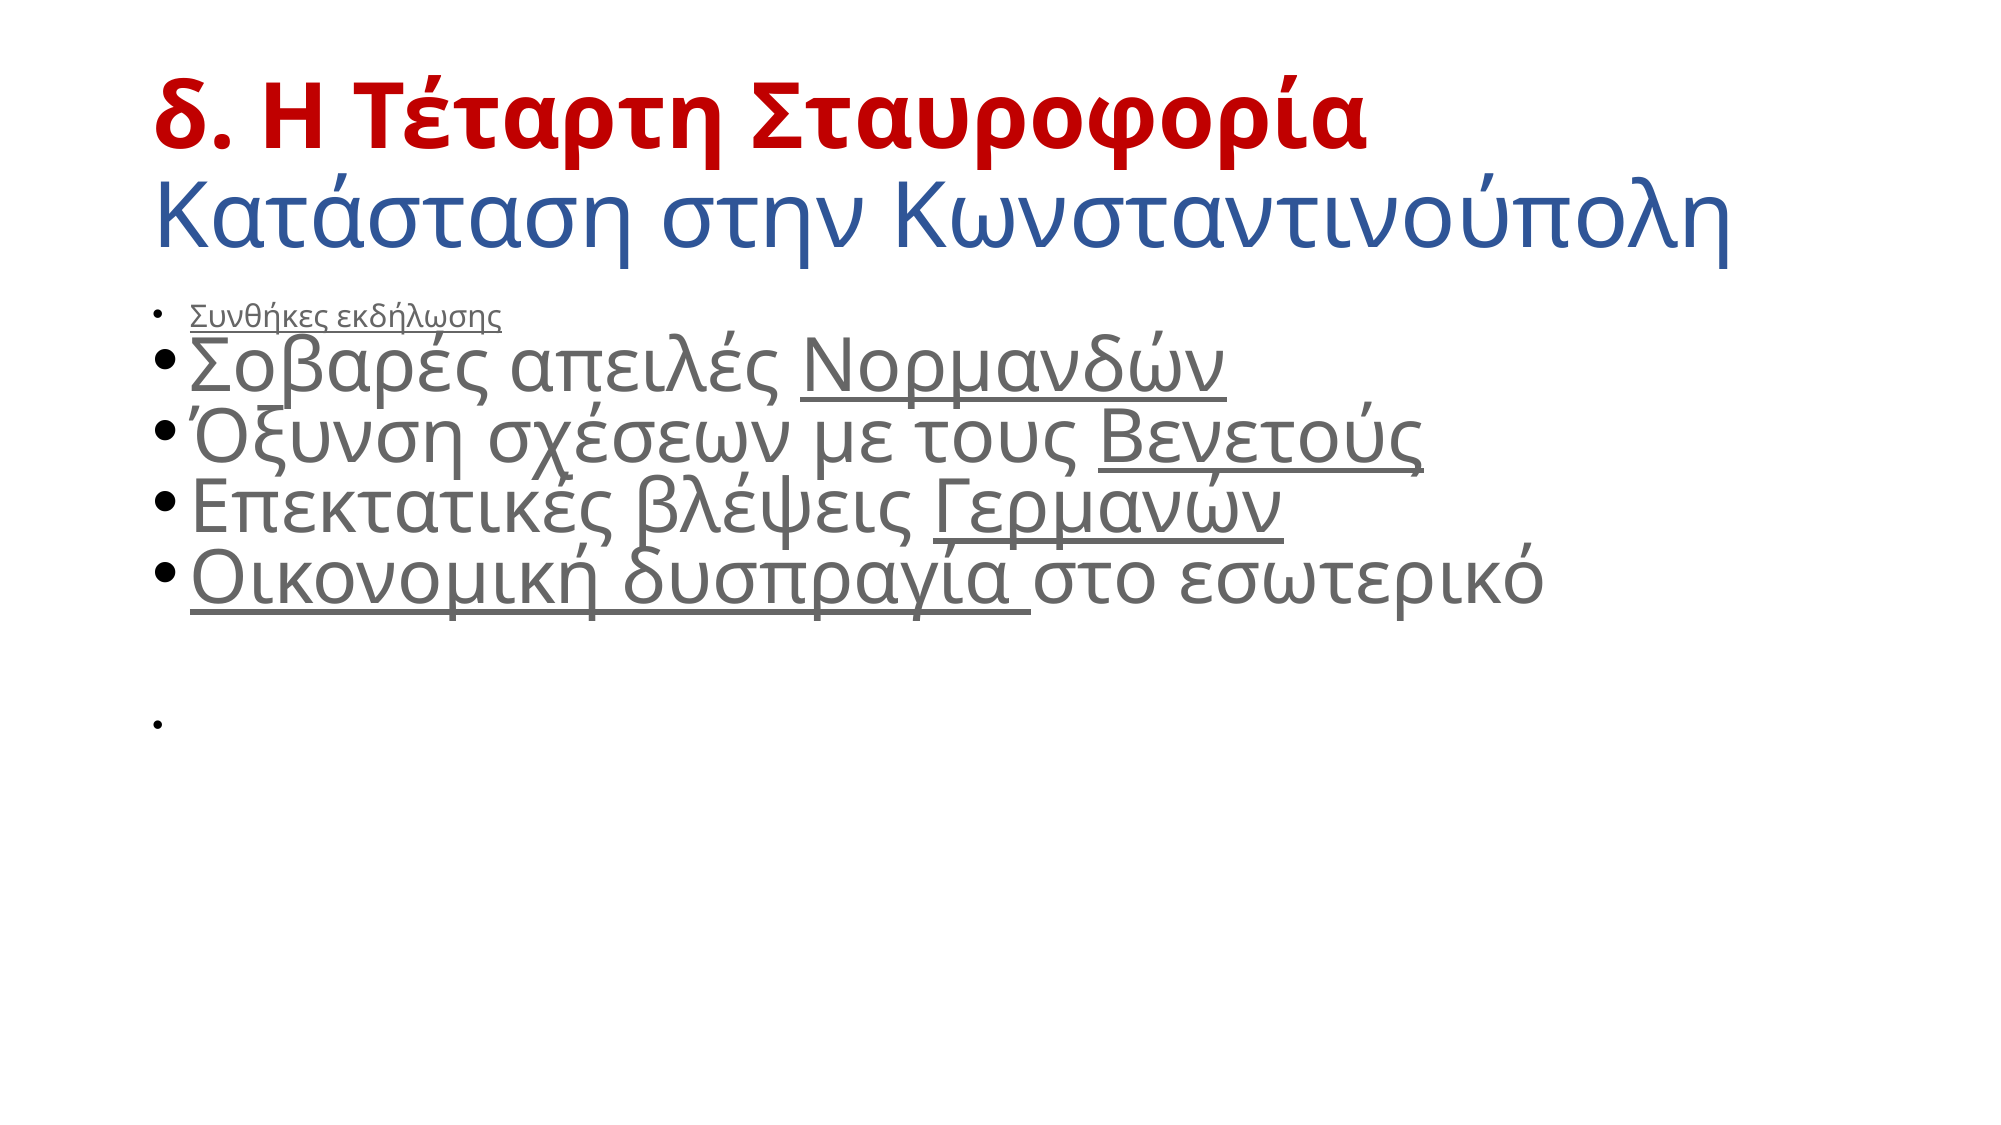

# δ. Η Τέταρτη Σταυροφορία Κατάσταση στην Κωνσταντινούπολη
Συνθήκες εκδήλωσης
Σοβαρές απειλές Νορμανδών
Όξυνση σχέσεων με τους Βενετούς
Επεκτατικές βλέψεις Γερμανών
Οικονομική δυσπραγία στο εσωτερικό